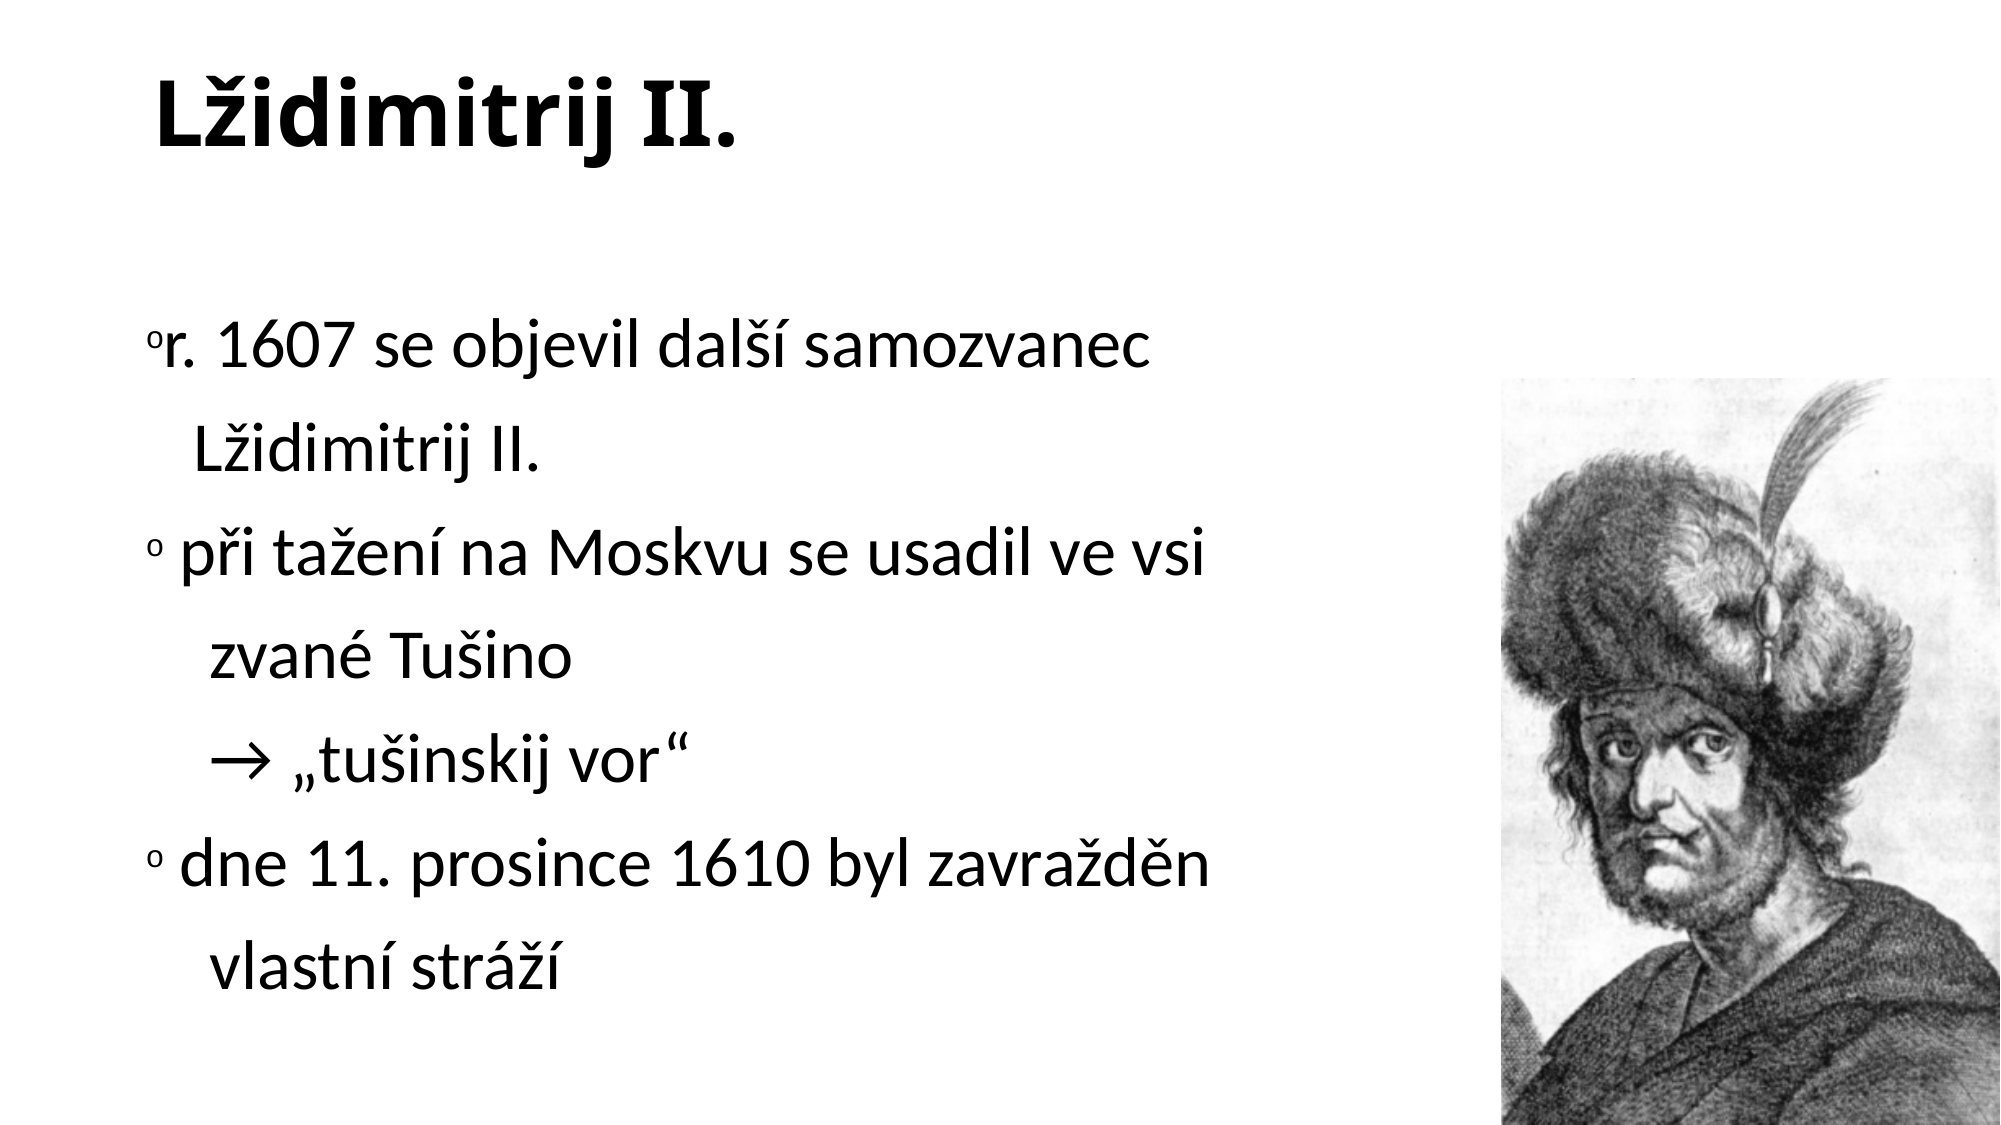

# Lžidimitrij II.
r. 1607 se objevil další samozvanec
 Lžidimitrij II.
 při tažení na Moskvu se usadil ve vsi
 zvané Tušino
 → „tušinskij vor“
 dne 11. prosince 1610 byl zavražděn
 vlastní stráží